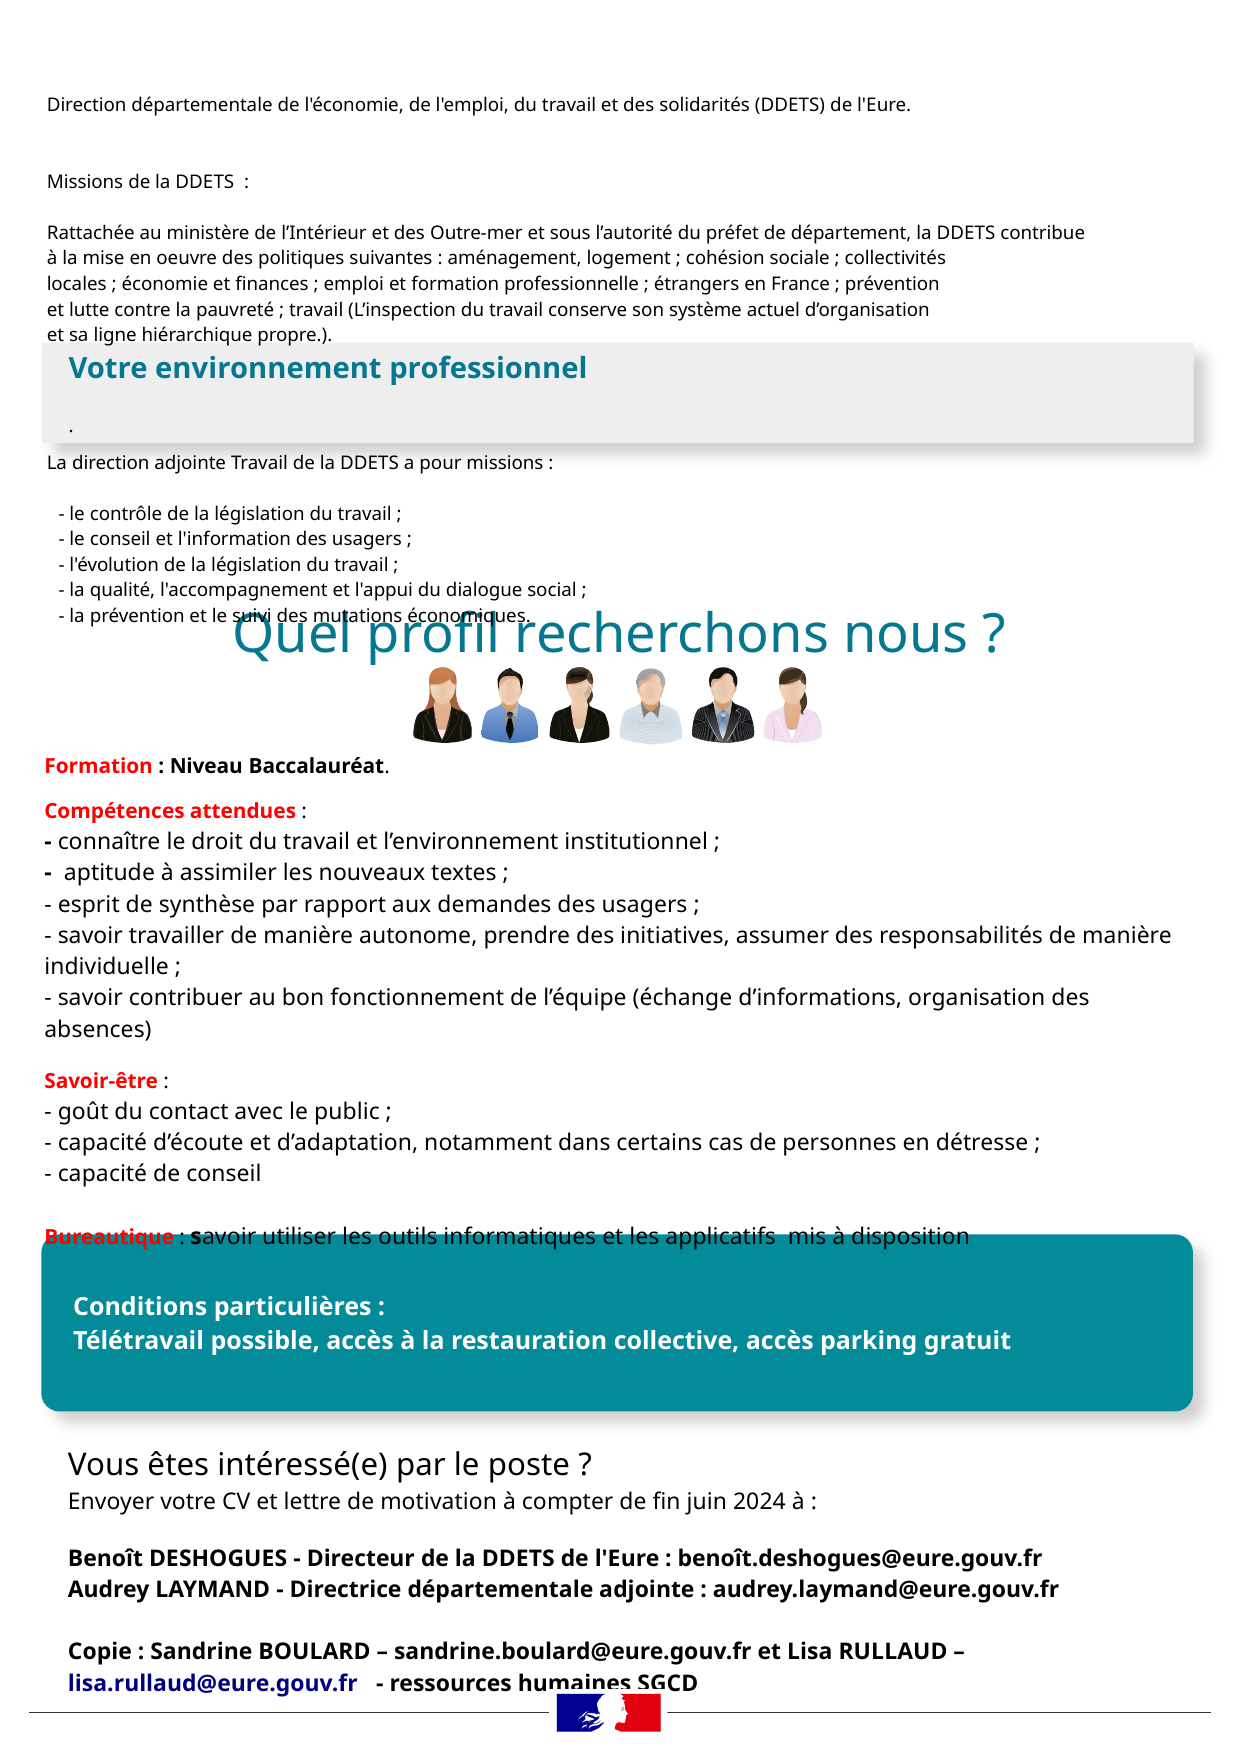

Direction départementale de l'économie, de l'emploi, du travail et des solidarités (DDETS) de l'Eure.
Missions de la DDETS :
Rattachée au ministère de l’Intérieur et des Outre-mer et sous l’autorité du préfet de département, la DDETS contribue
à la mise en oeuvre des politiques suivantes : aménagement, logement ; cohésion sociale ; collectivités
locales ; économie et finances ; emploi et formation professionnelle ; étrangers en France ; prévention
et lutte contre la pauvreté ; travail (L’inspection du travail conserve son système actuel d’organisation
et sa ligne hiérarchique propre.).
La direction adjointe Travail de la DDETS a pour missions :
- le contrôle de la législation du travail ;
- le conseil et l'information des usagers ;
- l'évolution de la législation du travail ;
- la qualité, l'accompagnement et l'appui du dialogue social ;
- la prévention et le suivi des mutations économiques.
Votre environnement professionnel
.
Quel profil recherchons nous ?
Formation : Niveau Baccalauréat.
Compétences attendues :
- connaître le droit du travail et l’environnement institutionnel ;
-  aptitude à assimiler les nouveaux textes ;
- esprit de synthèse par rapport aux demandes des usagers ;
- savoir travailler de manière autonome, prendre des initiatives, assumer des responsabilités de manière individuelle ;
- savoir contribuer au bon fonctionnement de l’équipe (échange d’informations, organisation des absences)
Savoir-être :
- goût du contact avec le public ;
- capacité d’écoute et d’adaptation, notamment dans certains cas de personnes en détresse ;
- capacité de conseil
Bureautique : savoir utiliser les outils informatiques et les applicatifs mis à disposition
Conditions particulières :
Télétravail possible, accès à la restauration collective, accès parking gratuit
Vous êtes intéressé(e) par le poste ?
Envoyer votre CV et lettre de motivation à compter de fin juin 2024 à :
Benoît DESHOGUES - Directeur de la DDETS de l'Eure : benoît.deshogues@eure.gouv.fr
Audrey LAYMAND - Directrice départementale adjointe : audrey.laymand@eure.gouv.fr
Copie : Sandrine BOULARD – sandrine.boulard@eure.gouv.fr et Lisa RULLAUD – lisa.rullaud@eure.gouv.fr - ressources humaines SGCD